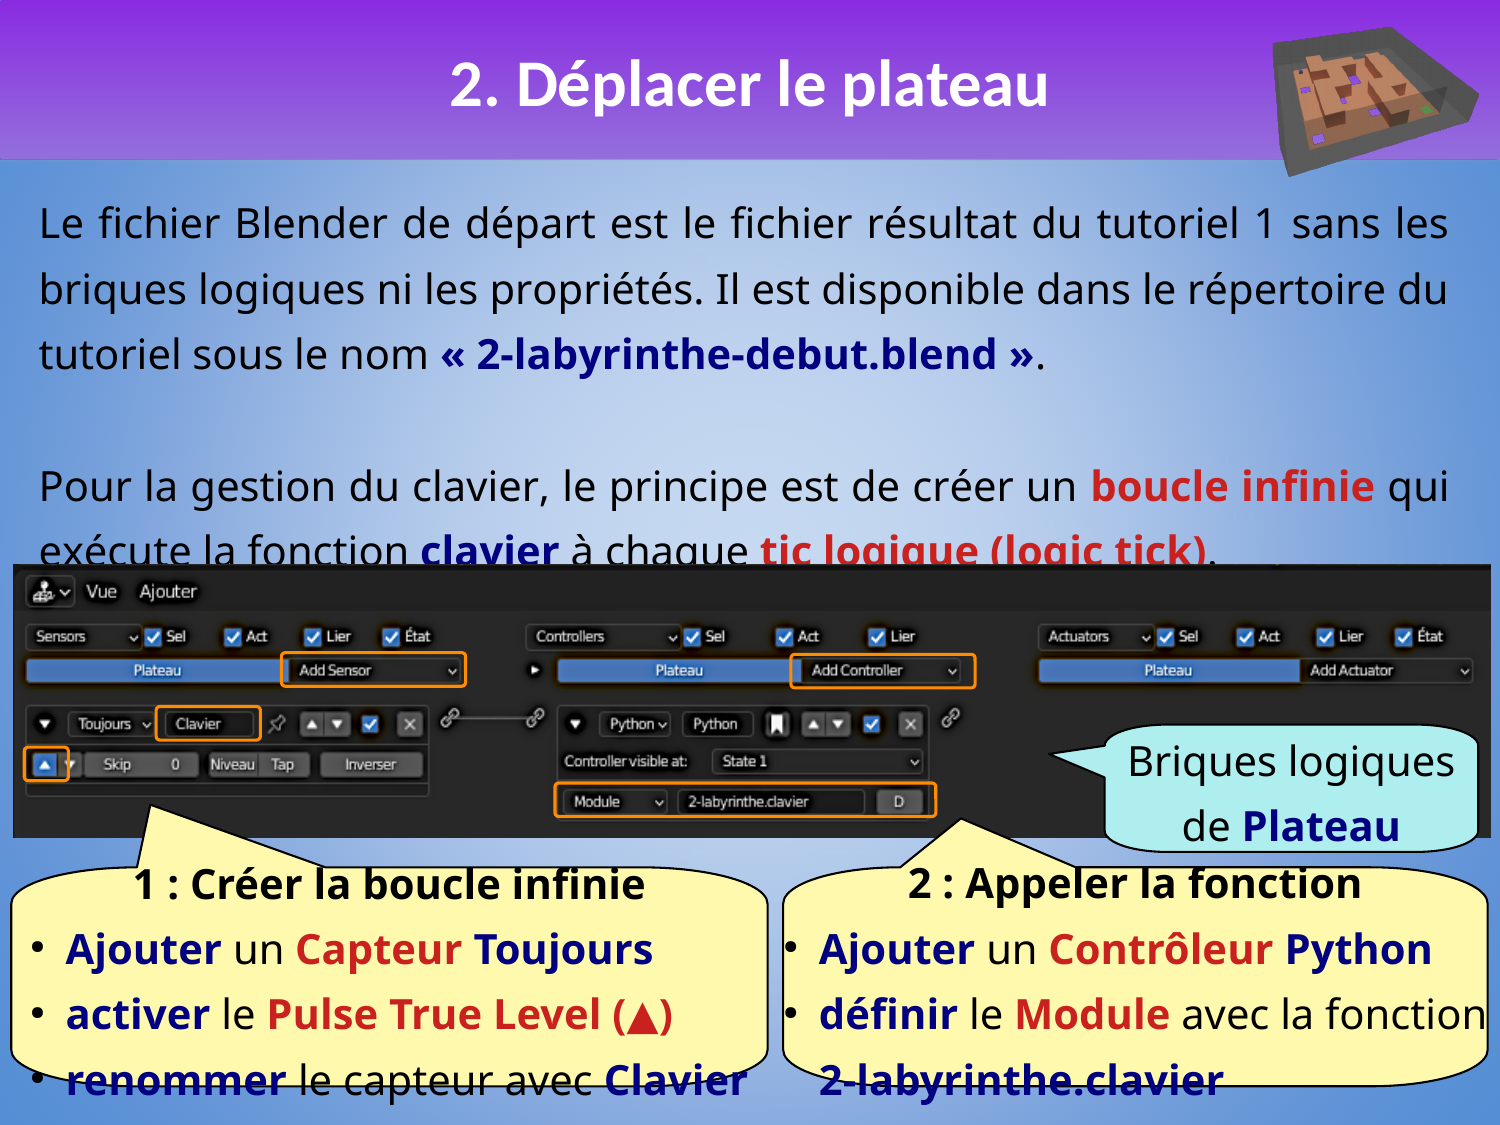

2. Déplacer le plateau
Le fichier Blender de départ est le fichier résultat du tutoriel 1 sans les briques logiques ni les propriétés. Il est disponible dans le répertoire du tutoriel sous le nom « 2-labyrinthe-debut.blend ».
Pour la gestion du clavier, le principe est de créer un boucle infinie qui exécute la fonction clavier à chaque tic logique (logic tick).
Briques logiques
de Plateau
2 : Appeler la fonction
Ajouter un Contrôleur Python
définir le Module avec la fonction
2-labyrinthe.clavier
1 : Créer la boucle infinie
Ajouter un Capteur Toujours
activer le Pulse True Level (▲)
renommer le capteur avec Clavier